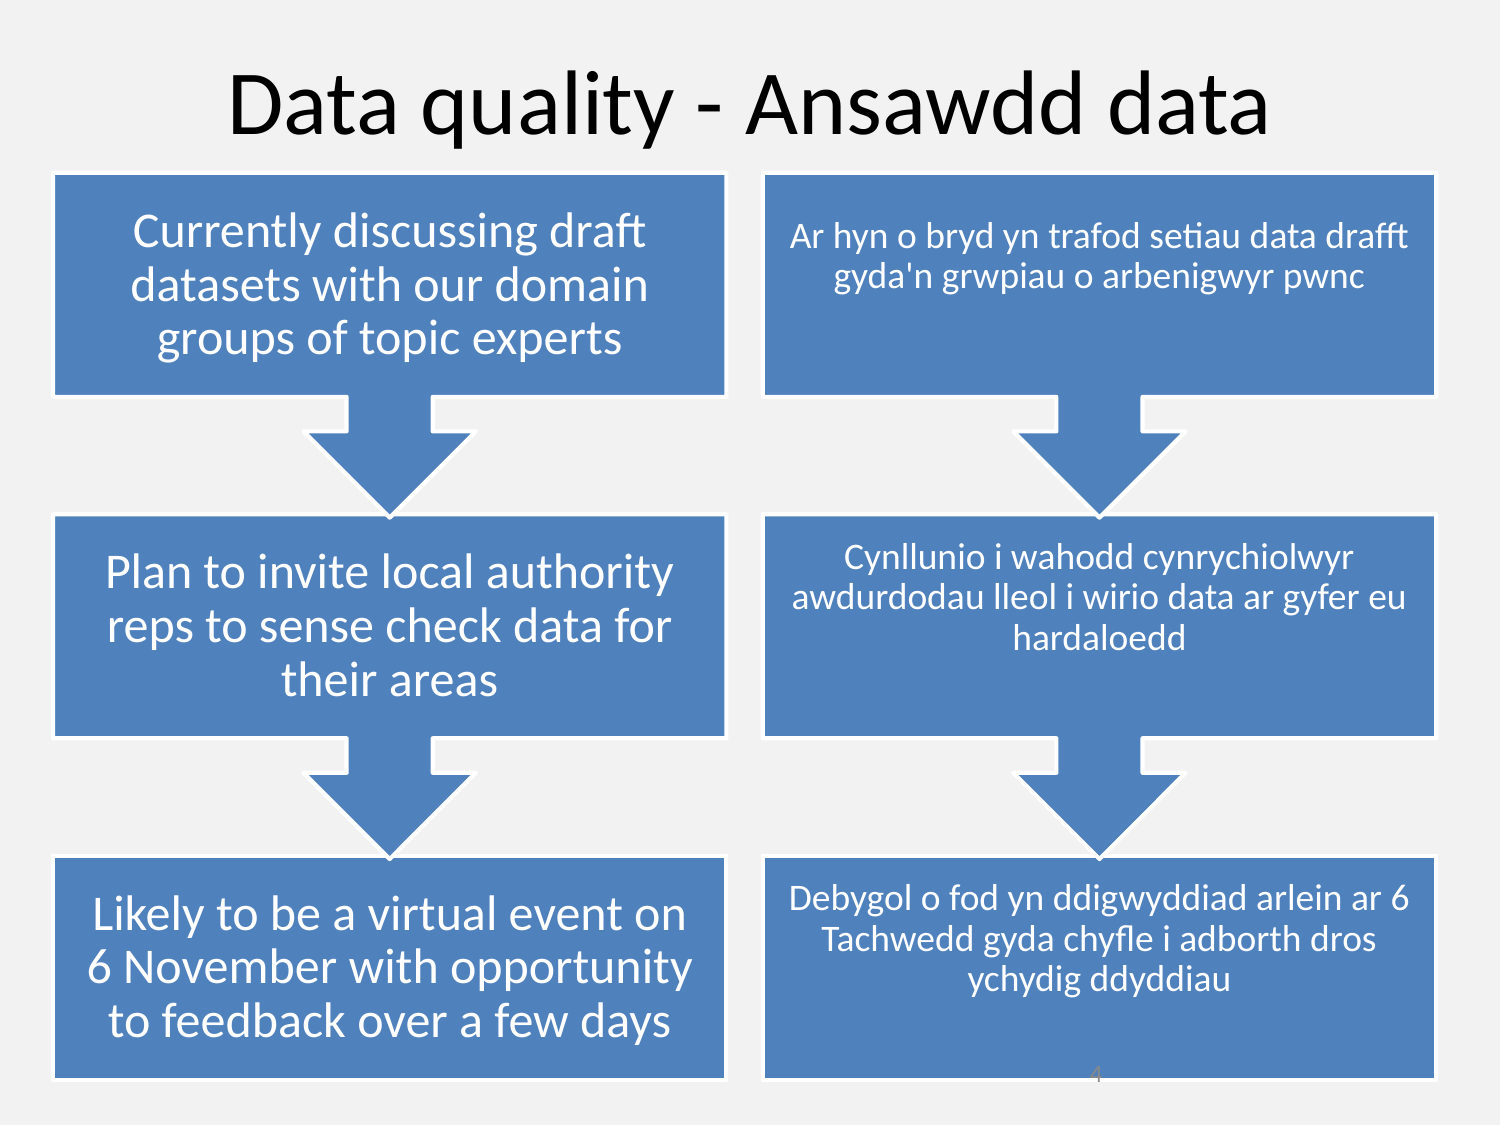

# Data quality - Ansawdd data
Currently discussing draft datasets with our domain groups of topic experts
Plan to invite local authority reps to sense check data for their areas
Likely to be a virtual event on 6 November with opportunity to feedback over a few days
Ar hyn o bryd yn trafod setiau data drafft gyda'n grwpiau o arbenigwyr pwnc
Cynllunio i wahodd cynrychiolwyr awdurdodau lleol i wirio data ar gyfer eu hardaloedd
Debygol o fod yn ddigwyddiad arlein ar 6 Tachwedd gyda chyfle i adborth dros ychydig ddyddiau